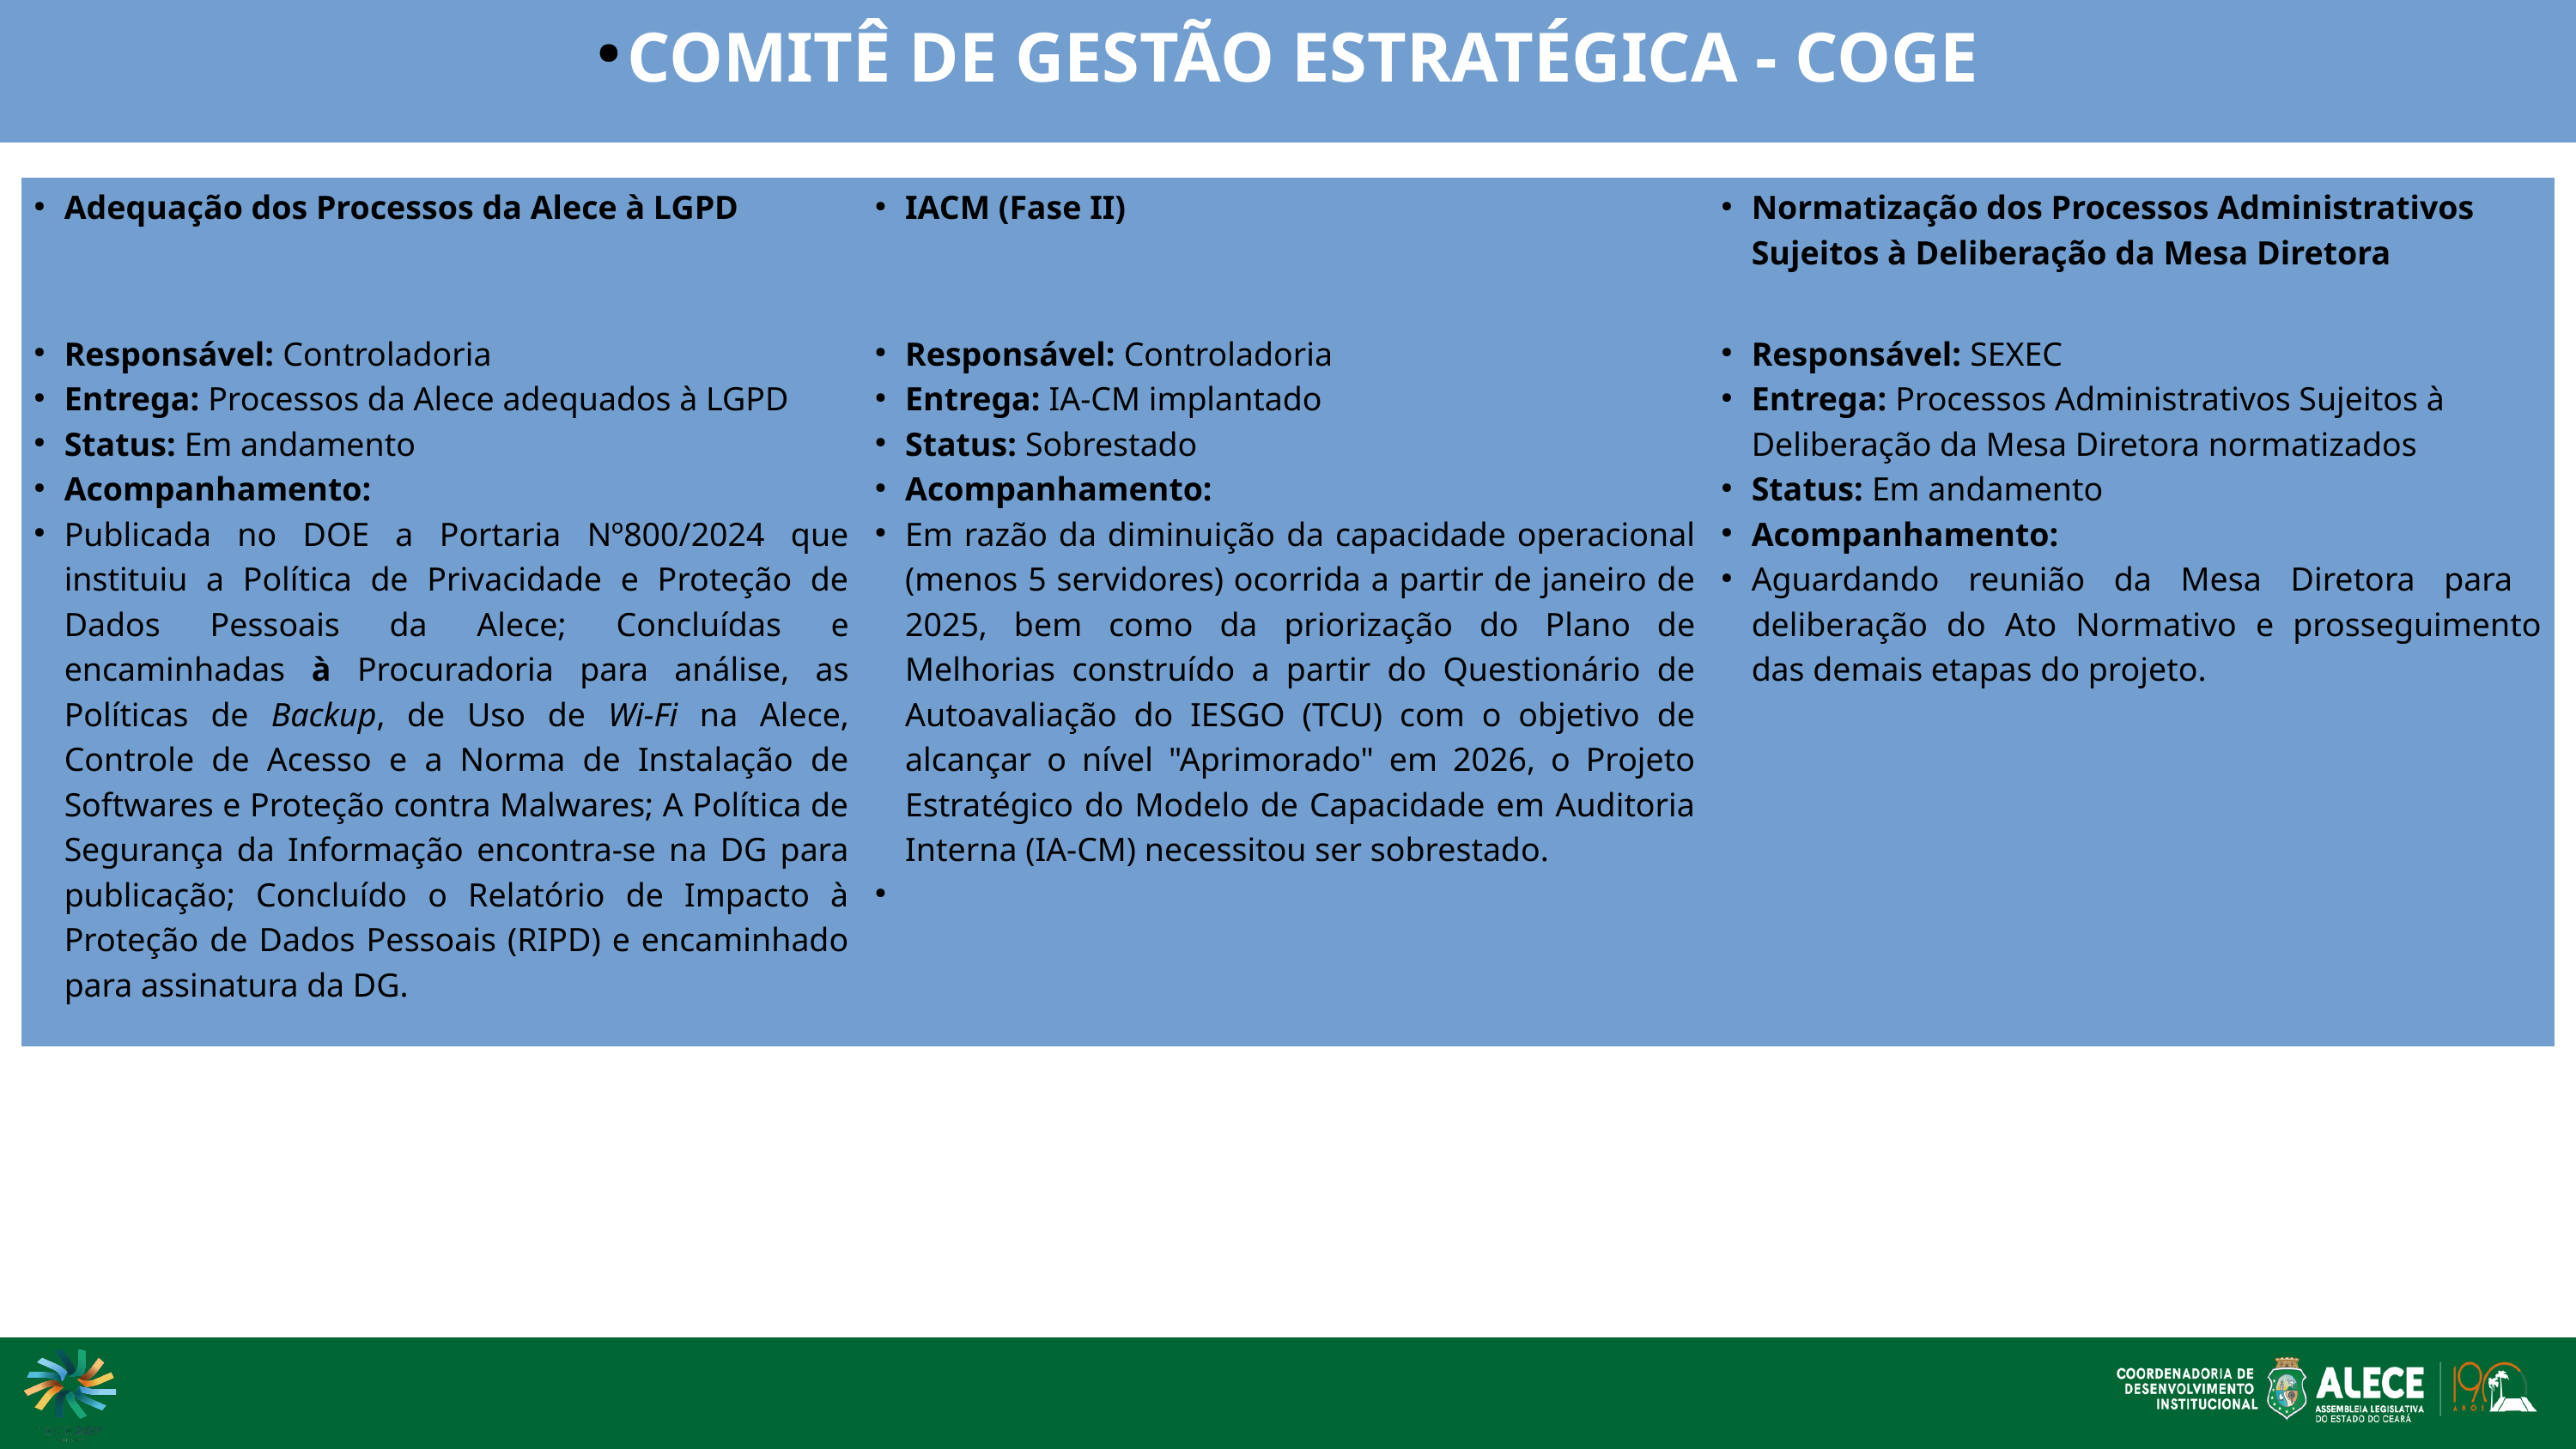

| COMITÊ DE GESTÃO ESTRATÉGICA - COGE |
| --- |
| Adequação dos Processos da Alece à LGPD | IACM (Fase II) | Normatização dos Processos Administrativos Sujeitos à Deliberação da Mesa Diretora |
| --- | --- | --- |
| Responsável: Controladoria Entrega: Processos da Alece adequados à LGPD Status: Em andamento Acompanhamento: Publicada no DOE a Portaria Nº800/2024 que instituiu a Política de Privacidade e Proteção de Dados Pessoais da Alece; Concluídas e encaminhadas à Procuradoria para análise, as Políticas de Backup, de Uso de Wi-Fi na Alece, Controle de Acesso e a Norma de Instalação de Softwares e Proteção contra Malwares; A Política de Segurança da Informação encontra-se na DG para publicação; Concluído o Relatório de Impacto à Proteção de Dados Pessoais (RIPD) e encaminhado para assinatura da DG. | Responsável: Controladoria Entrega: IA-CM implantado Status: Sobrestado Acompanhamento: Em razão da diminuição da capacidade operacional (menos 5 servidores) ocorrida a partir de janeiro de 2025, bem como da priorização do Plano de Melhorias construído a partir do Questionário de Autoavaliação do IESGO (TCU) com o objetivo de alcançar o nível "Aprimorado" em 2026, o Projeto Estratégico do Modelo de Capacidade em Auditoria Interna (IA-CM) necessitou ser sobrestado. | Responsável: SEXEC Entrega: Processos Administrativos Sujeitos à Deliberação da Mesa Diretora normatizados Status: Em andamento Acompanhamento: Aguardando reunião da Mesa Diretora para deliberação do Ato Normativo e prosseguimento das demais etapas do projeto. |